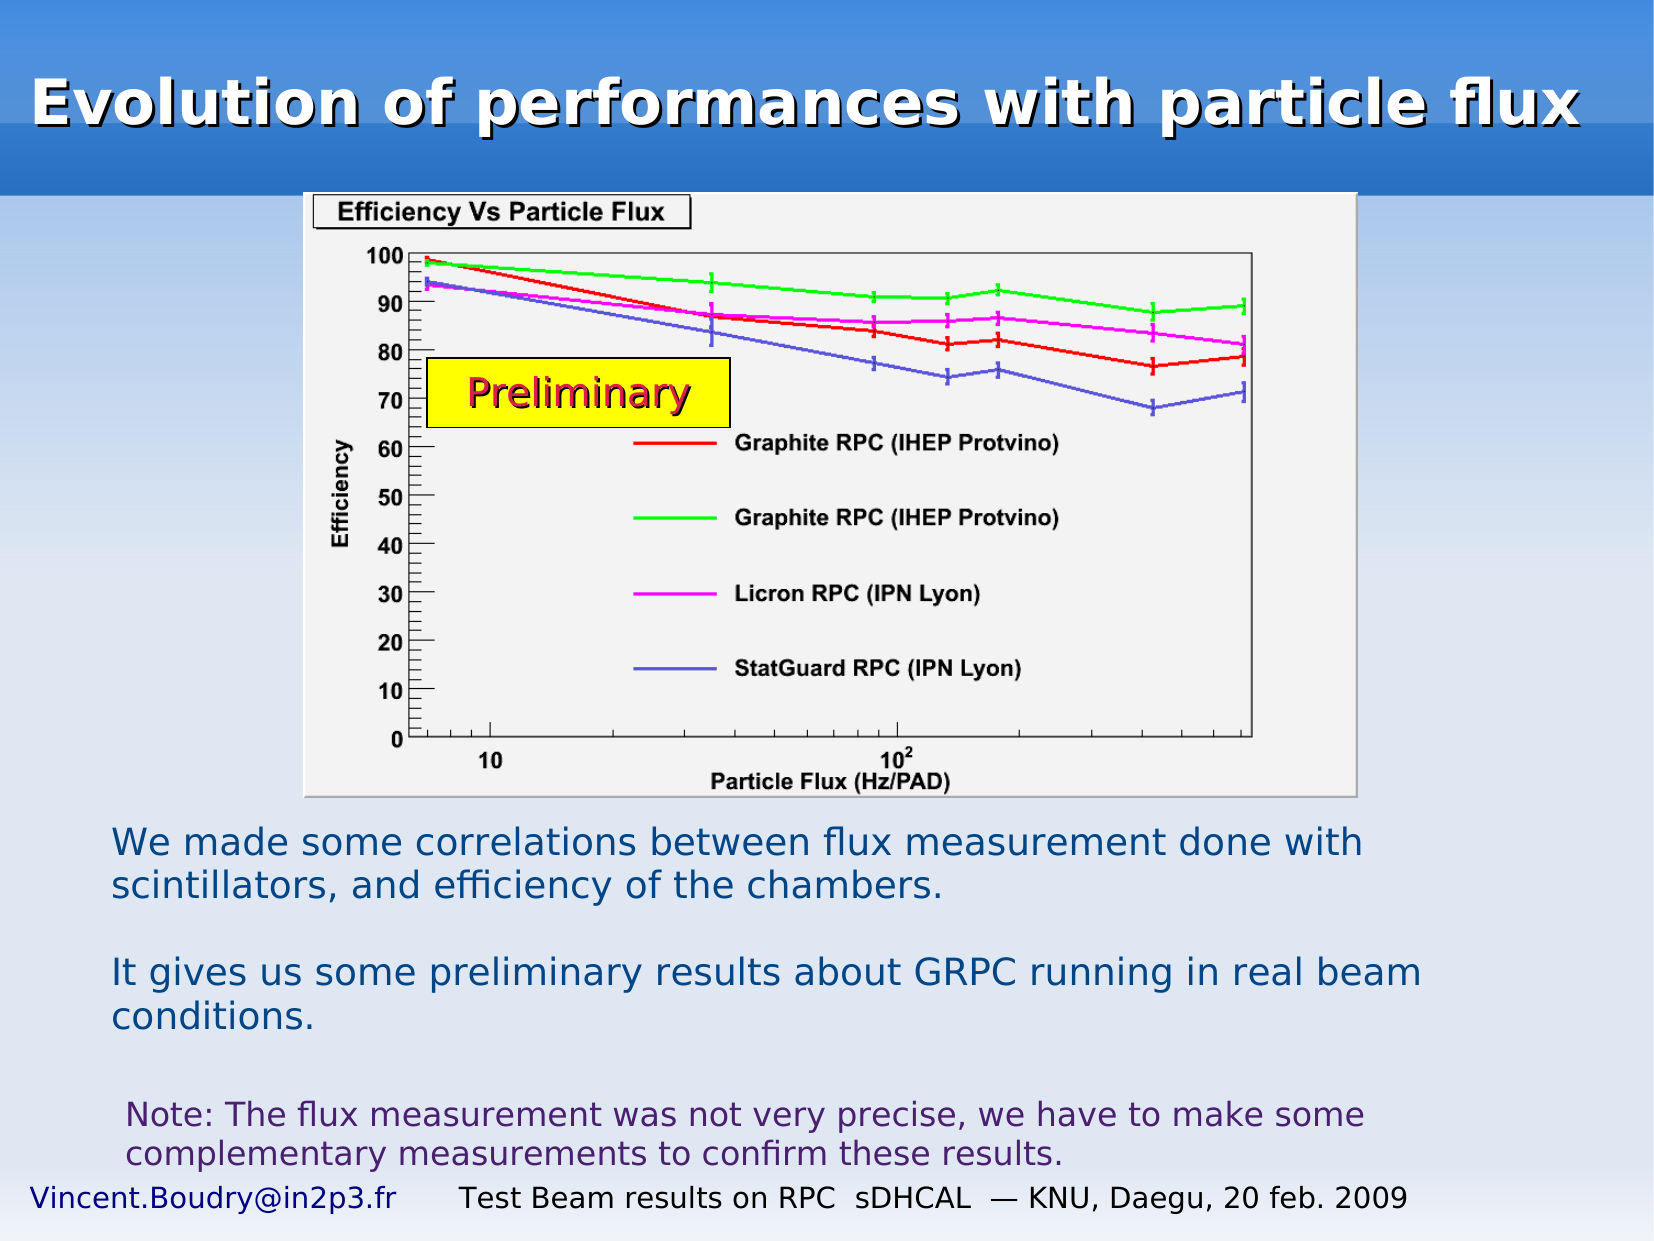

# Evolution of performances with particle flux
Preliminary
We made some correlations between flux measurement done with scintillators, and efficiency of the chambers.
It gives us some preliminary results about GRPC running in real beam conditions.
Note: The flux measurement was not very precise, we have to make some complementary measurements to confirm these results.
Vincent.Boudry@in2p3.fr
Test Beam results on RPC sDHCAL — KNU, Daegu, 20 feb. 2009